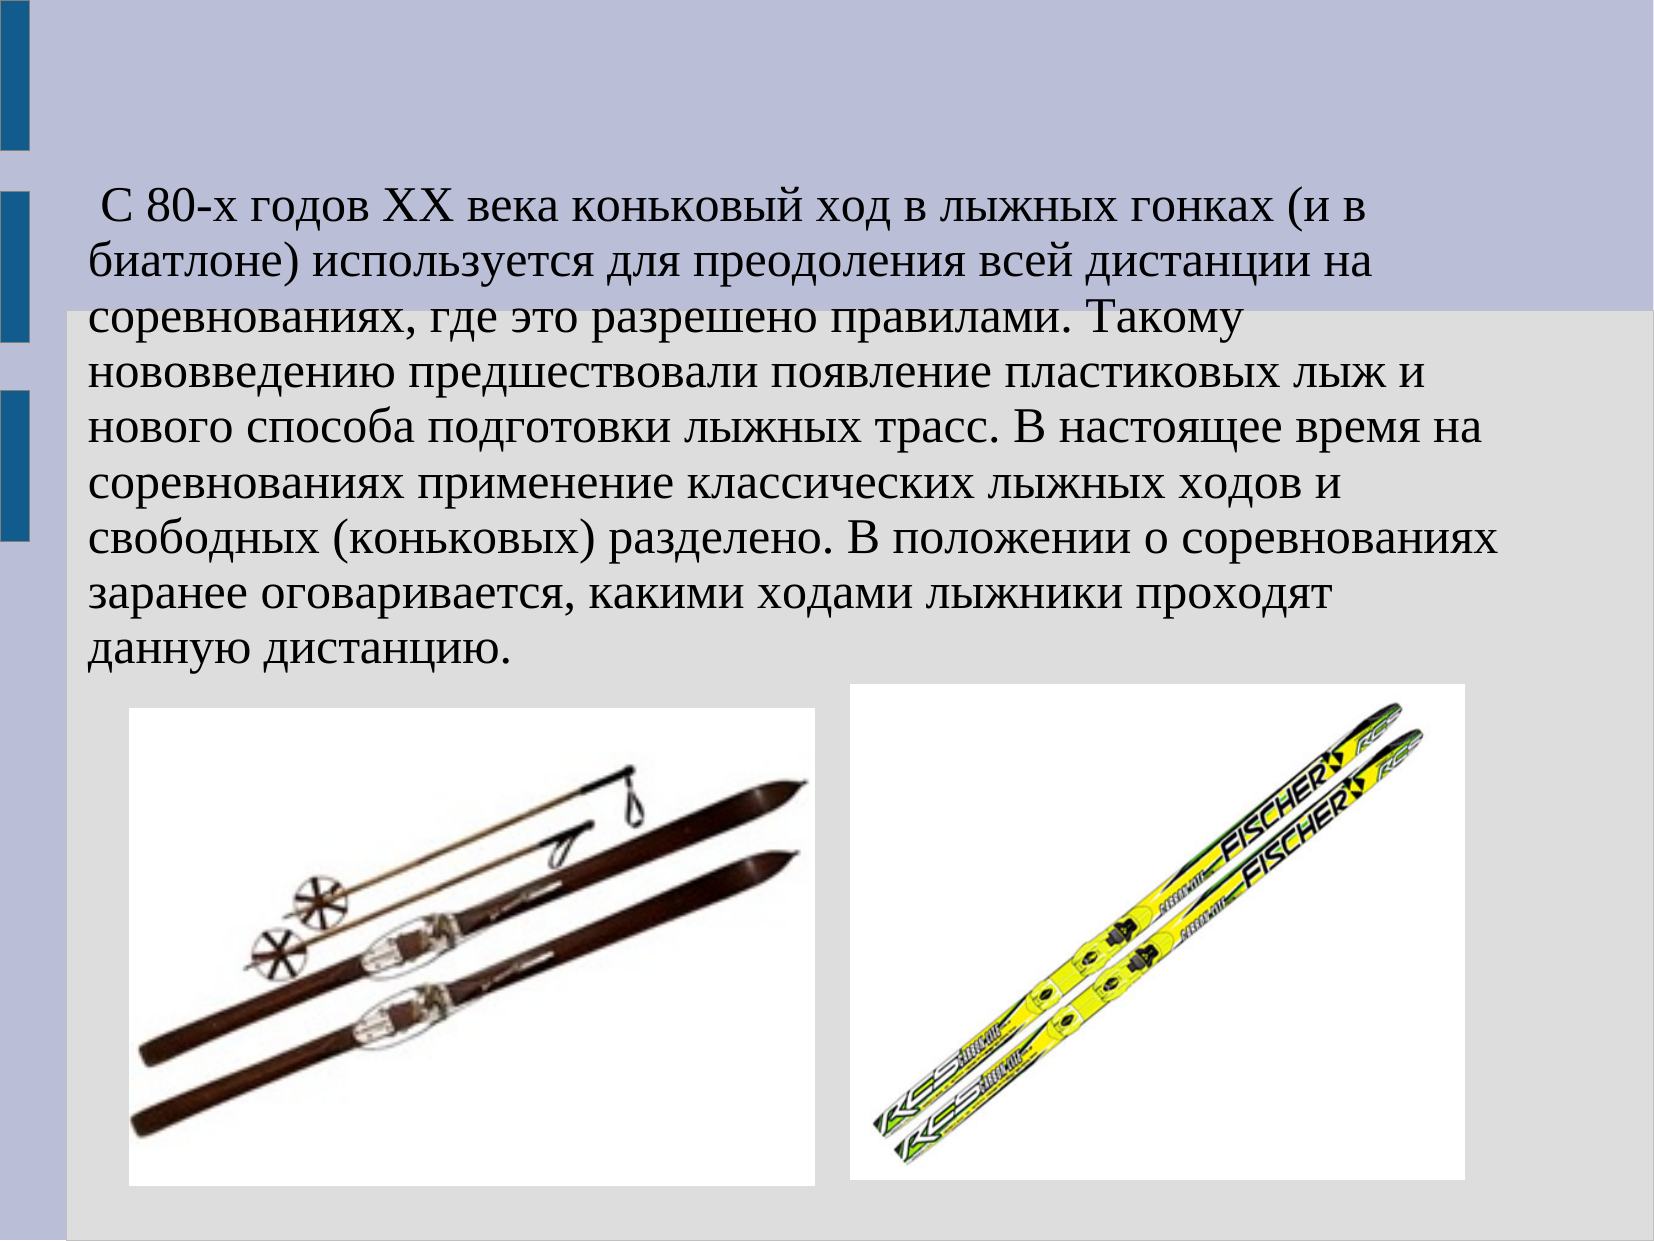

# С 80-х годов XX века коньковый ход в лыжных гонках (и в биатлоне) используется для преодоления всей дистанции на соревнованиях, где это разрешено правилами. Такому нововведению предшествовали появление пластиковых лыж и нового способа подготовки лыжных трасс. В настоящее время на соревнованиях применение классических лыжных ходов и свободных (коньковых) разделено. В положении о соревнованиях заранее оговаривается, какими ходами лыжники проходят данную дистанцию.